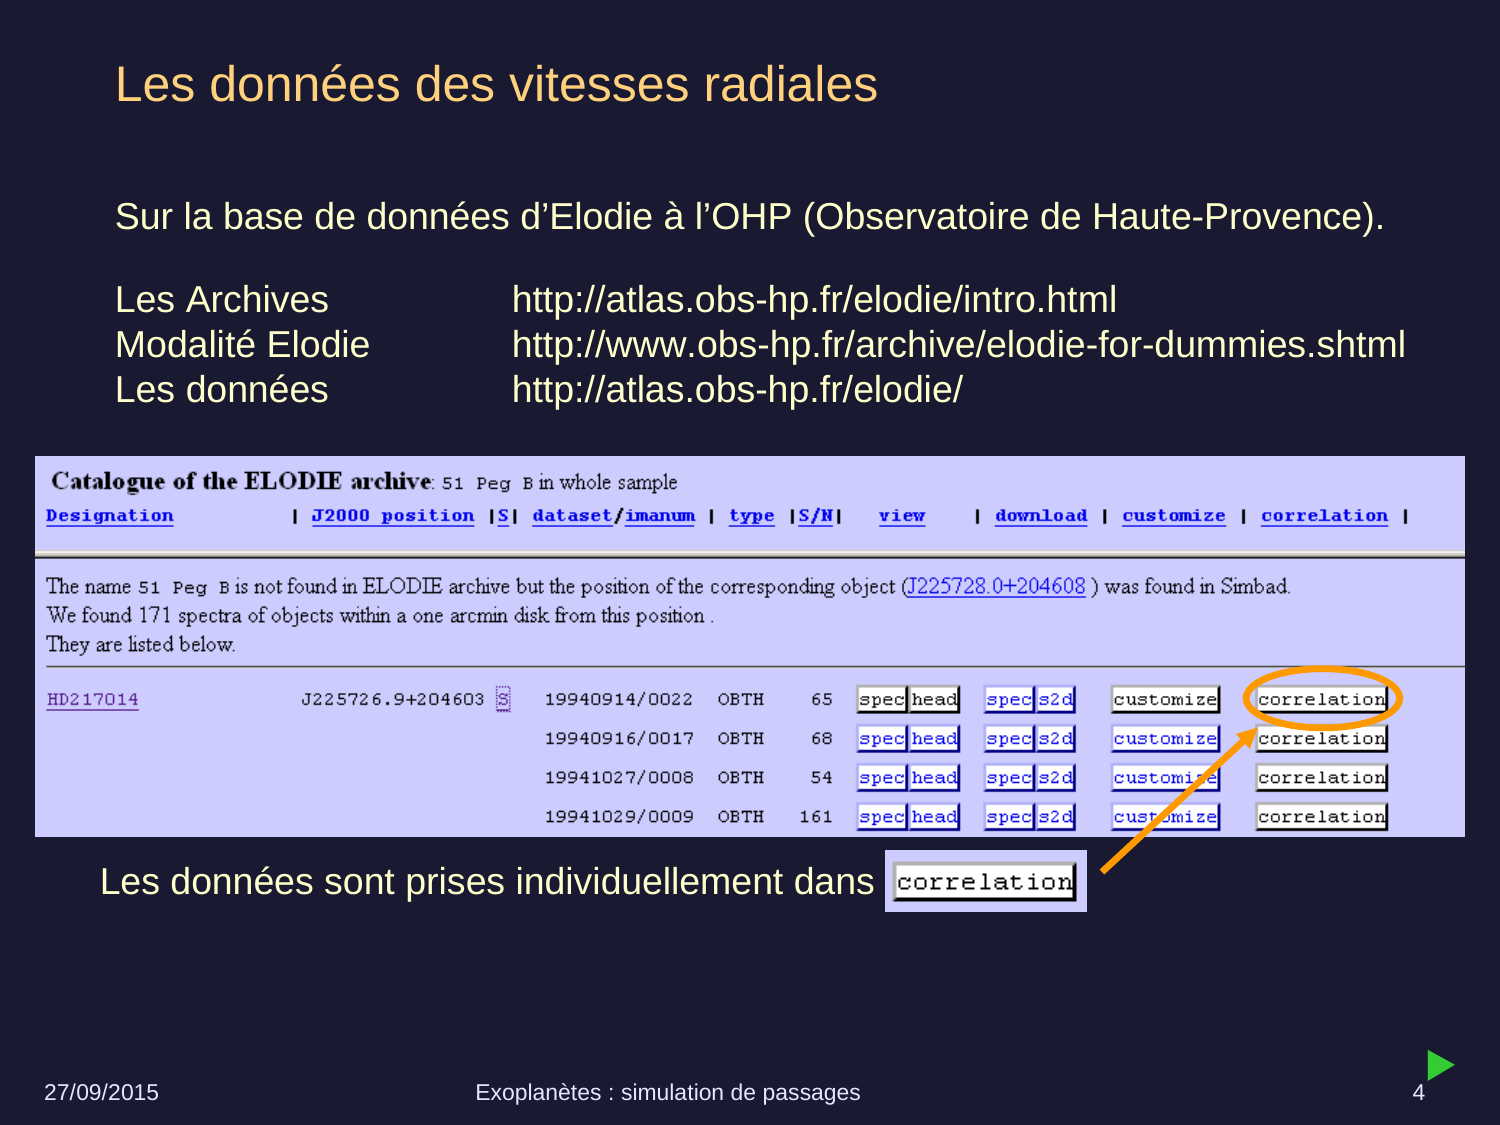

Les données des vitesses radiales
Sur la base de données d’Elodie à l’OHP (Observatoire de Haute-Provence).
Les Archives
Modalité Elodie
Les données
http://atlas.obs-hp.fr/elodie/intro.html
http://www.obs-hp.fr/archive/elodie-for-dummies.shtml
http://atlas.obs-hp.fr/elodie/
Les données sont prises individuellement dans

27/09/2015
Exoplanètes : simulation de passages
4